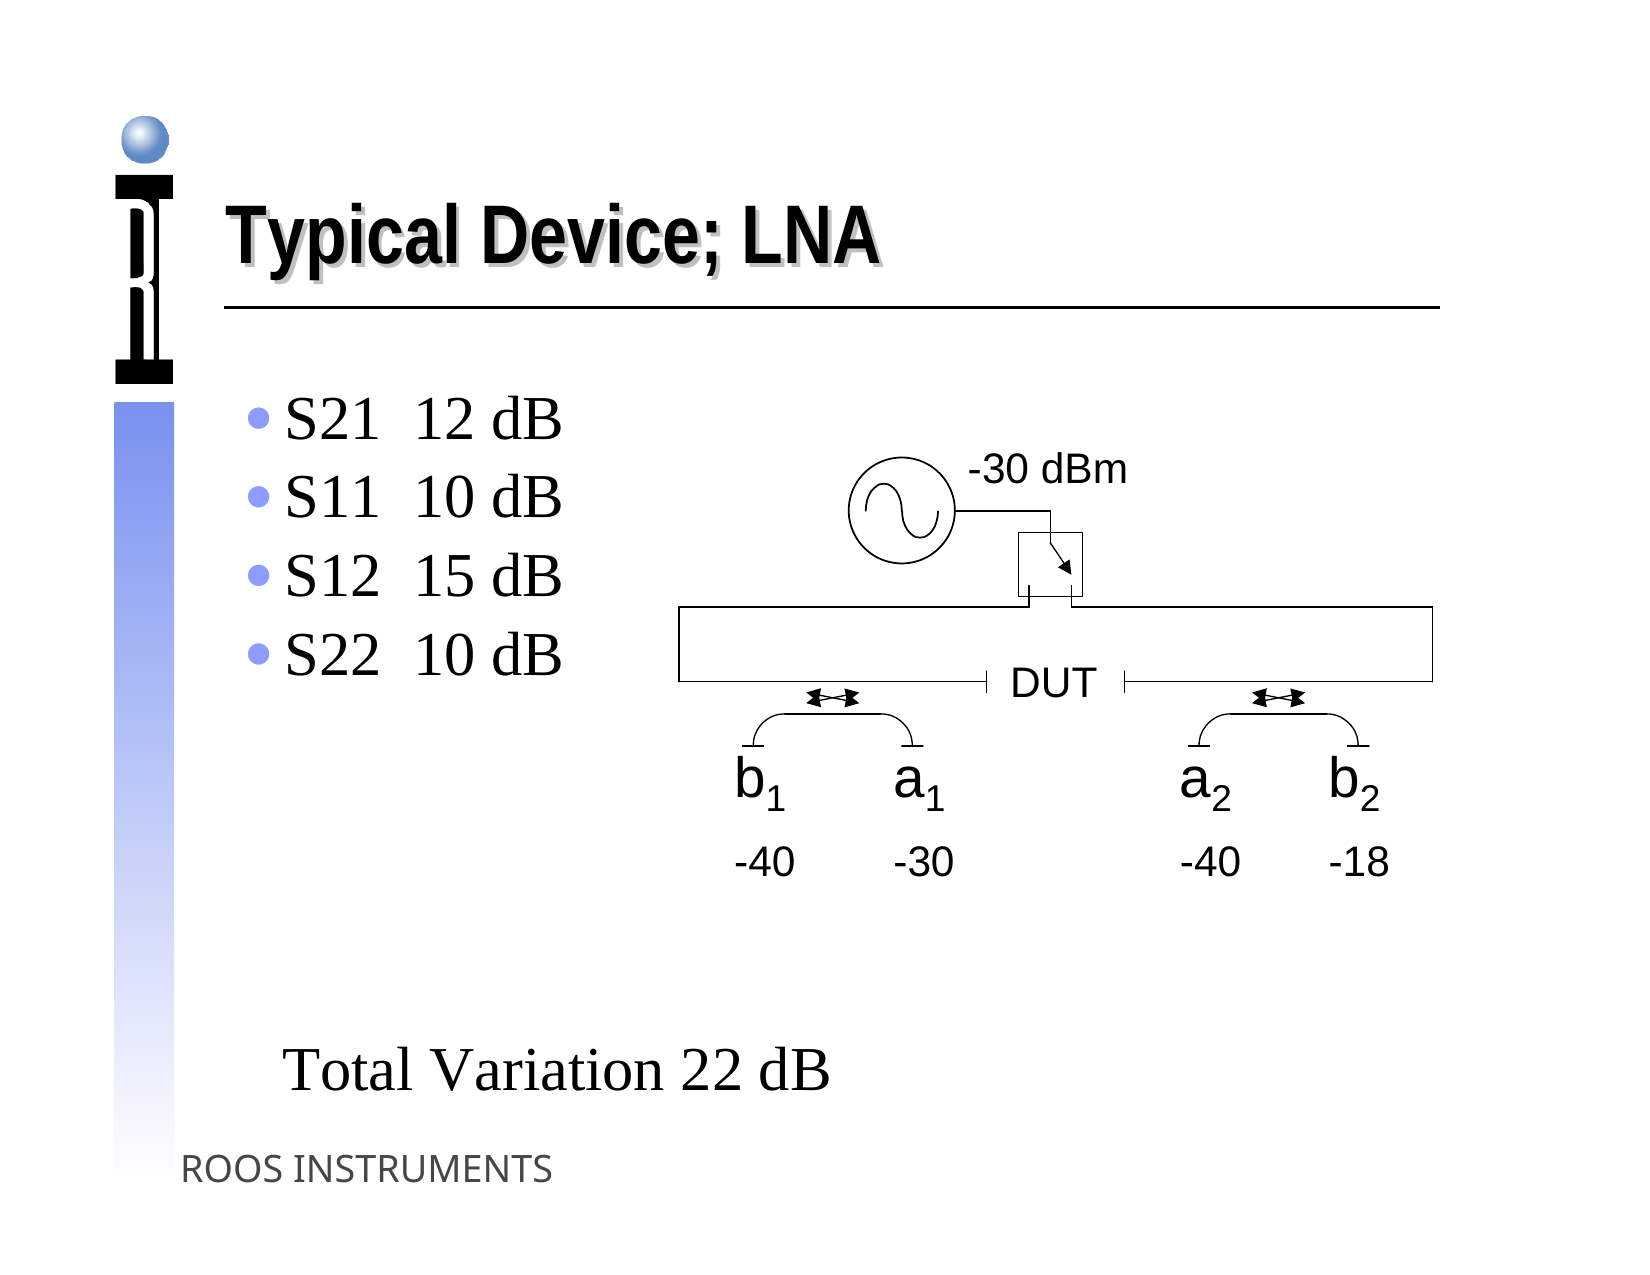

Typical Device; LNA
S21 12 dB
S11 10 dB
S12 15 dB
S22 10 dB
Total Variation 22 dB